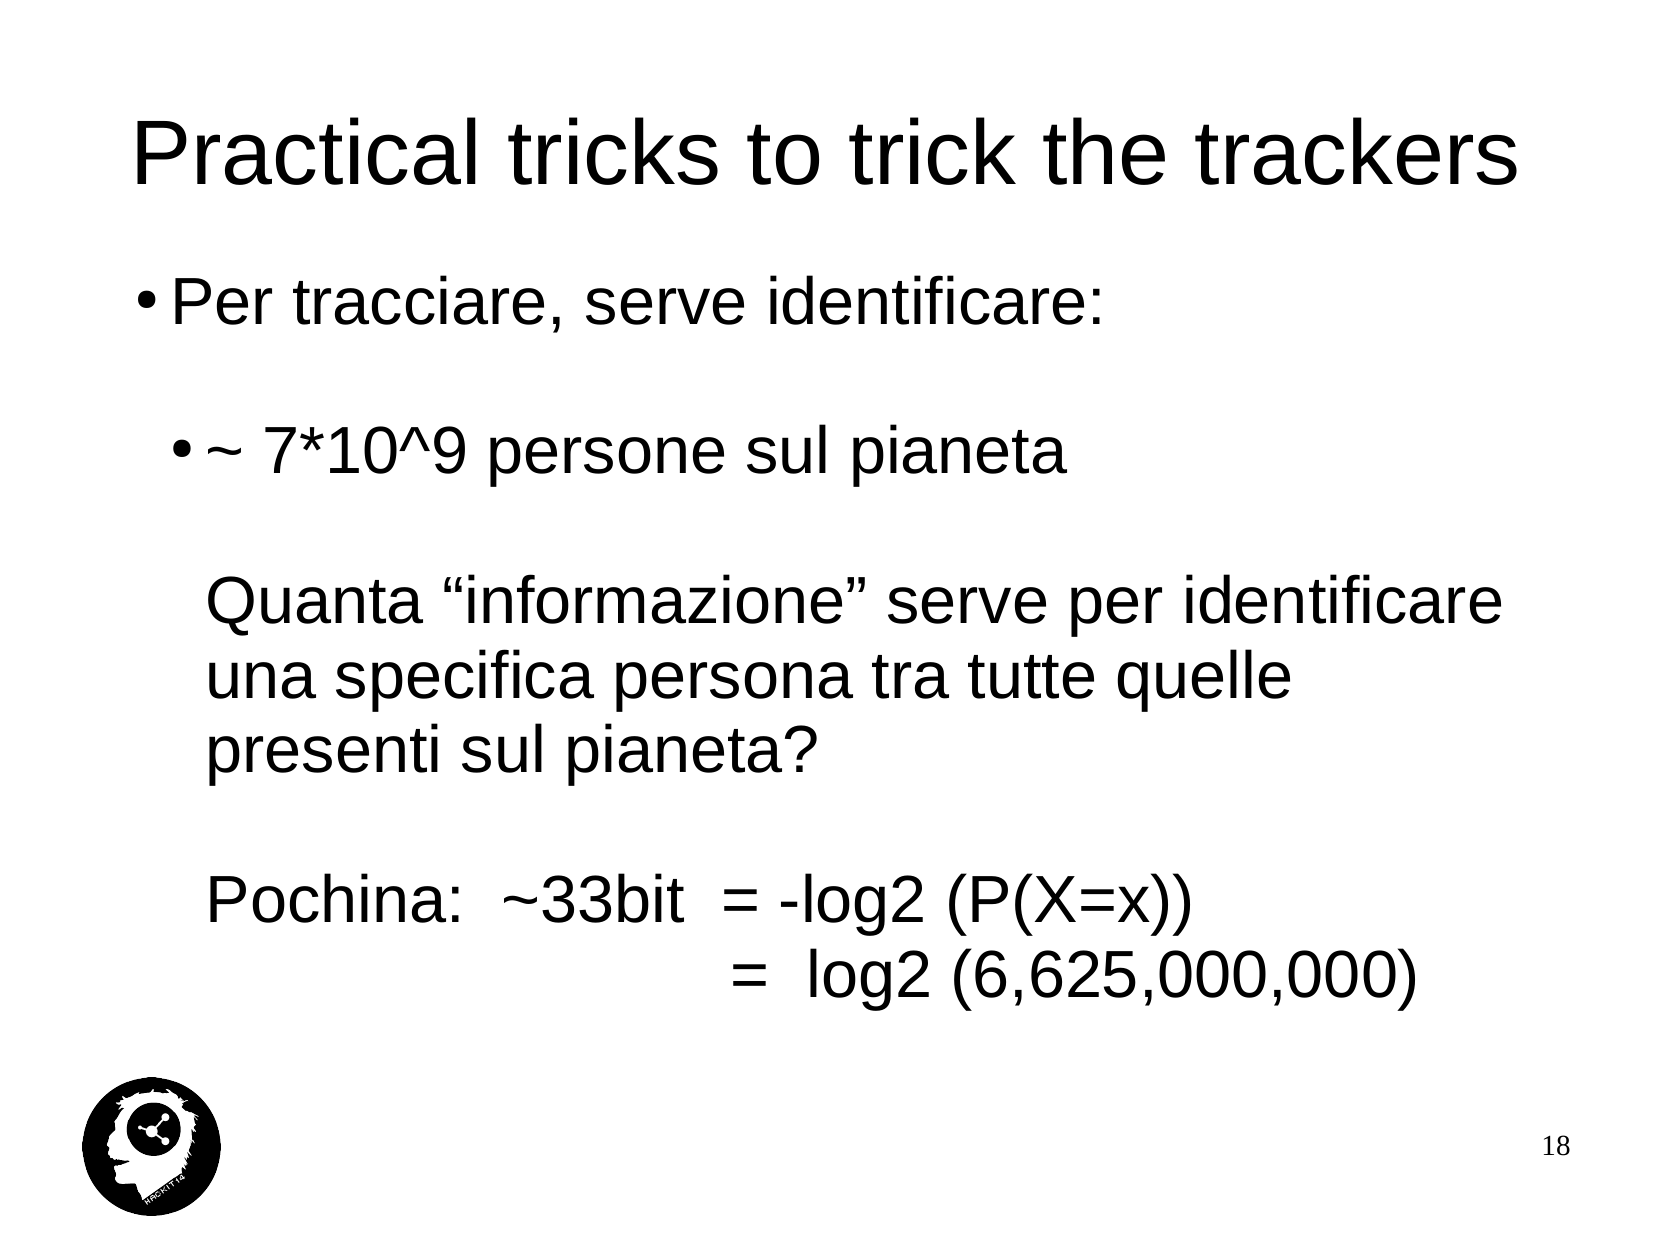

# Practical tricks to trick the trackers
Per tracciare, serve identificare:
~ 7*10^9 persone sul pianeta
Quanta “informazione” serve per identificare una specifica persona tra tutte quelle presenti sul pianeta?
Pochina: ~33bit = -log2 (P(X=x))
							= log2 (6,625,000,000)
18